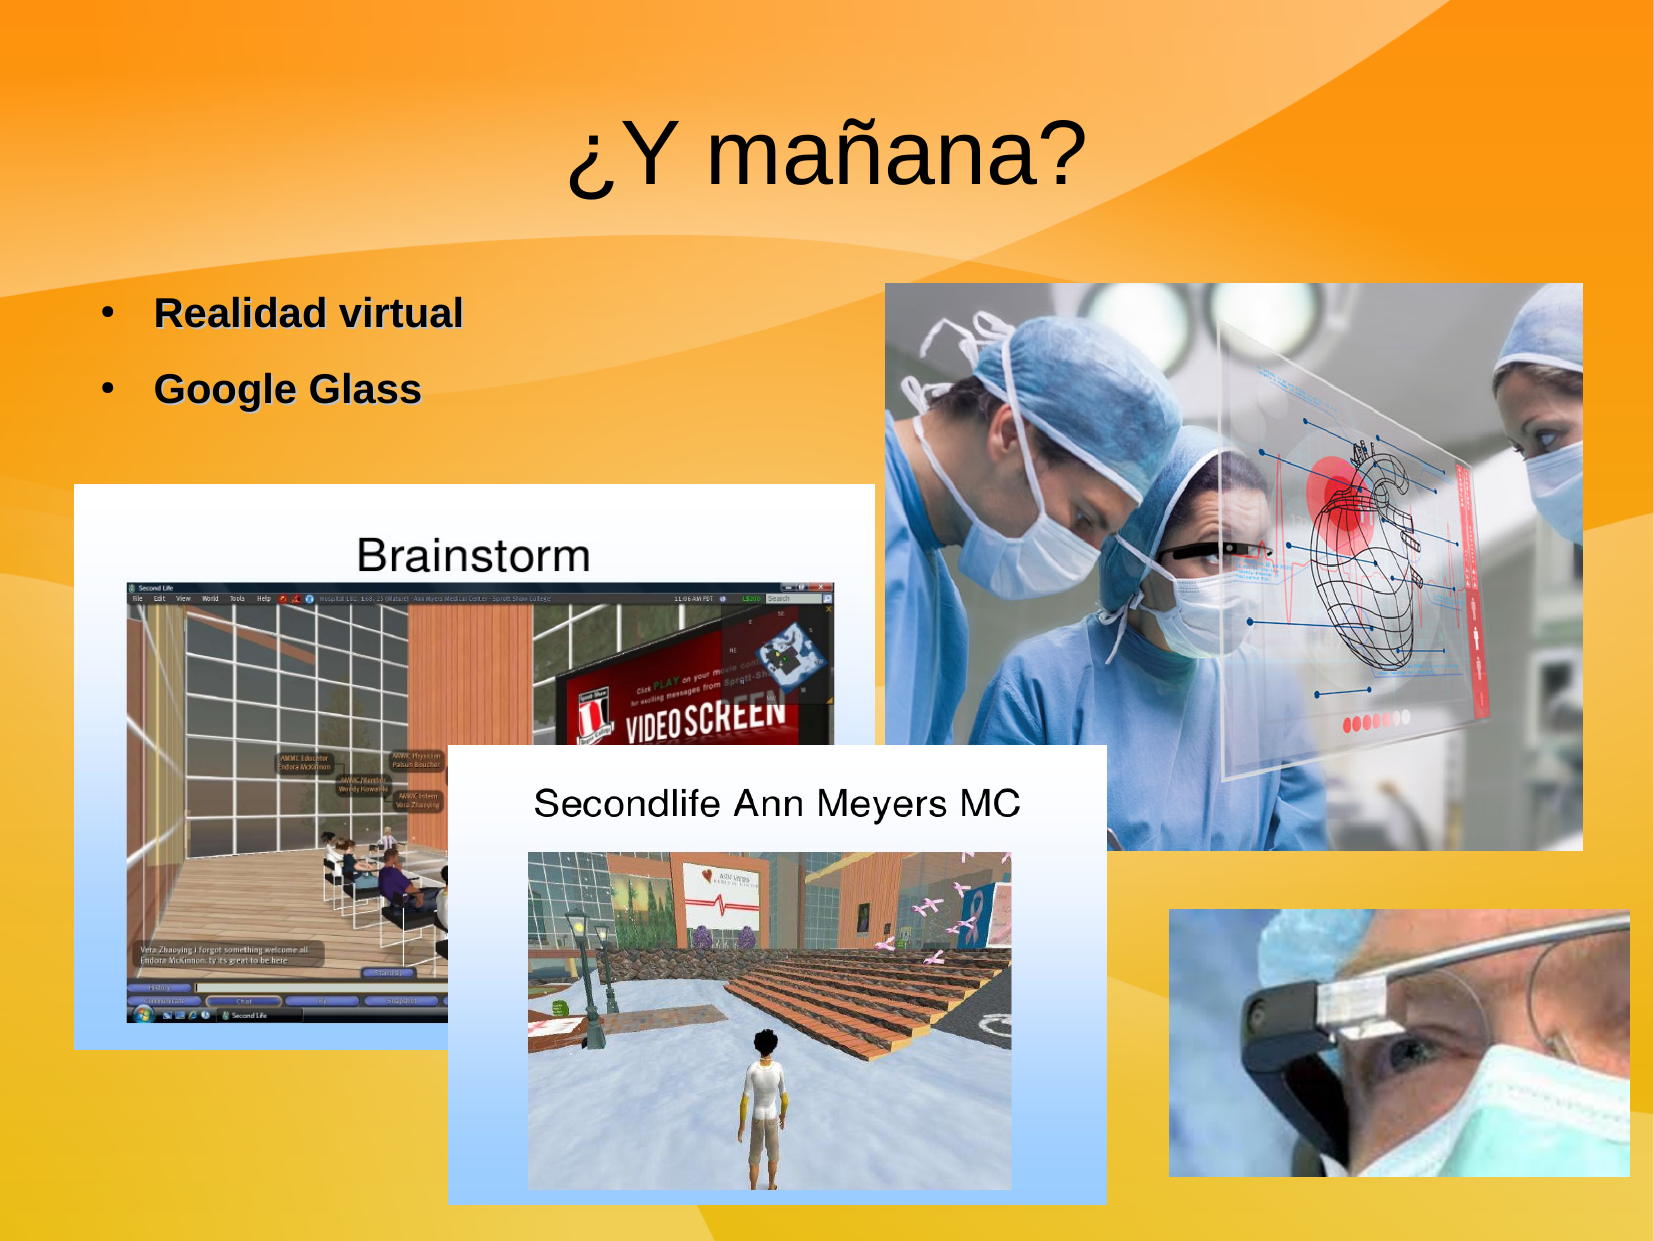

# ¿Y mañana?
Realidad virtual
Google Glass